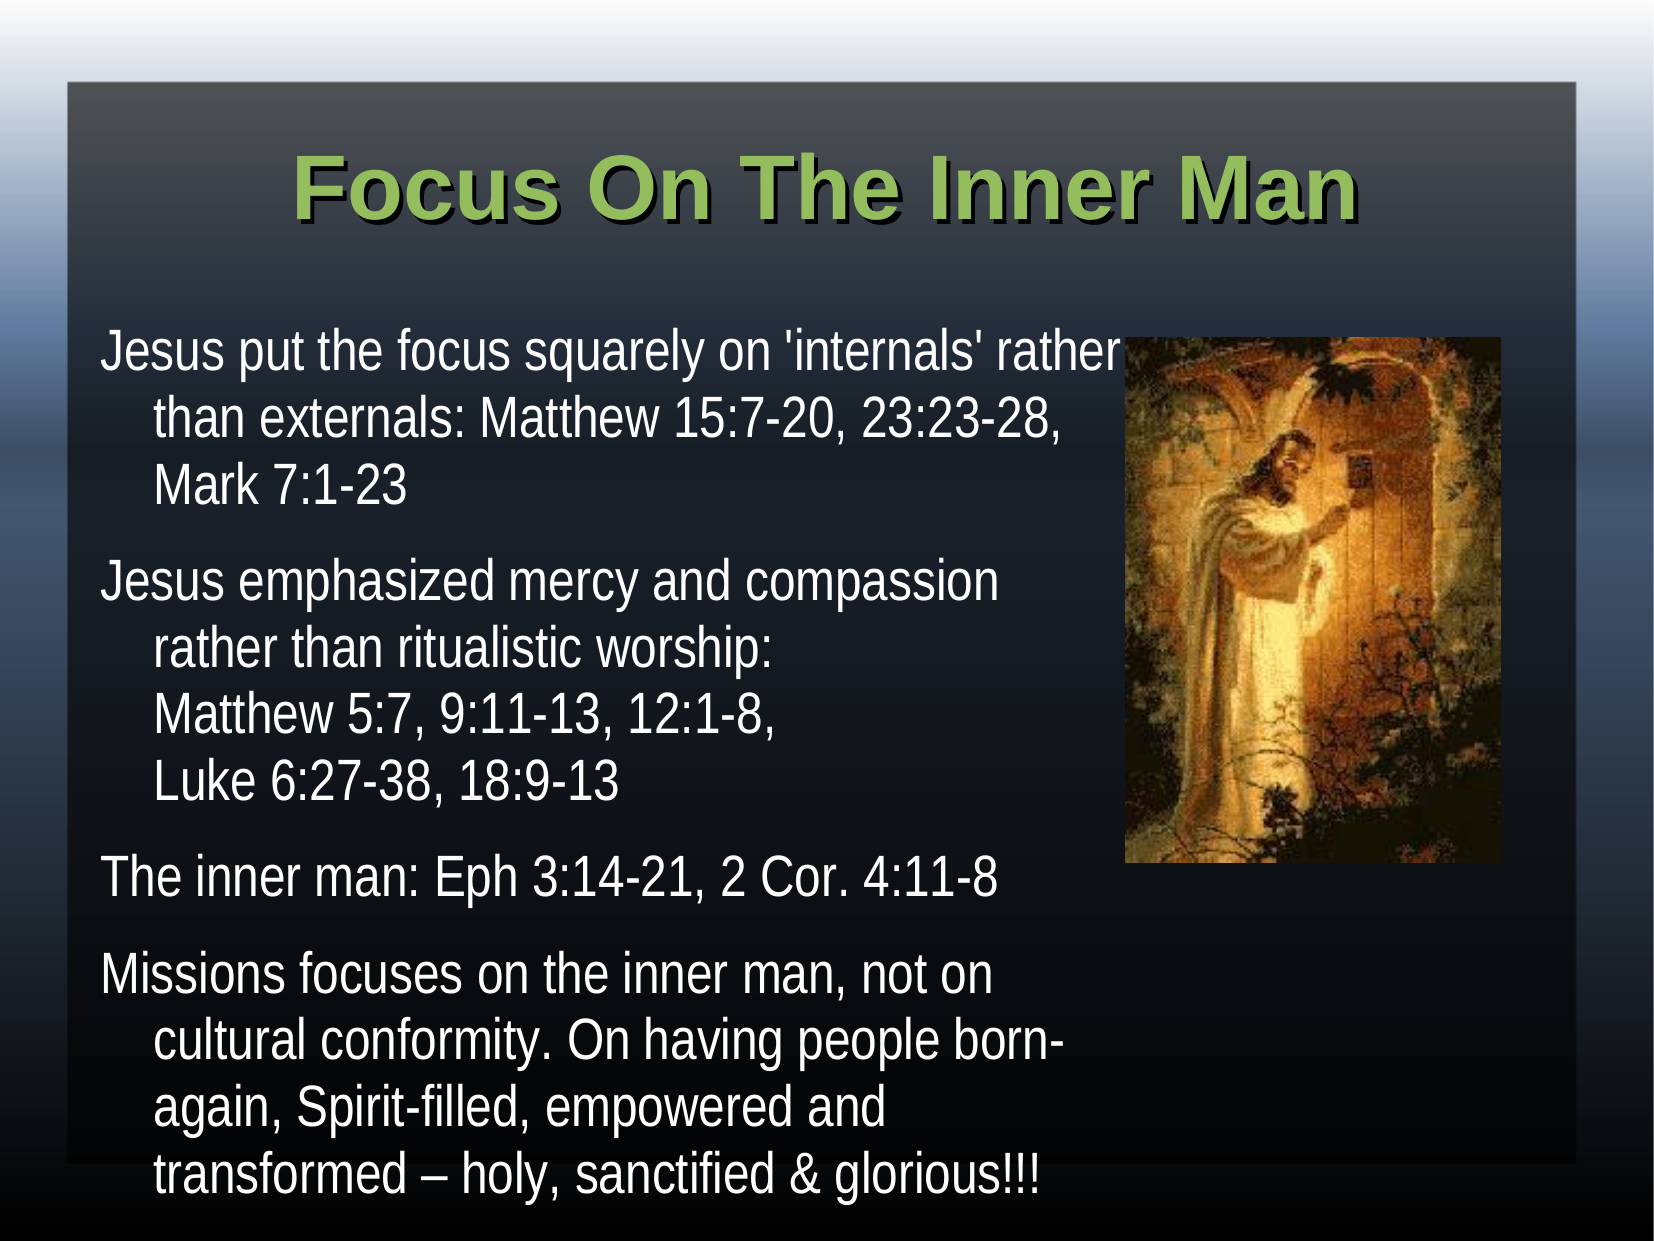

# Focus On The Inner Man
Jesus put the focus squarely on 'internals' rather than externals: Matthew 15:7-20, 23:23-28, Mark 7:1-23
Jesus emphasized mercy and compassion rather than ritualistic worship:
Matthew 5:7, 9:11-13, 12:1-8,
Luke 6:27-38, 18:9-13
The inner man: Eph 3:14-21, 2 Cor. 4:11-8
Missions focuses on the inner man, not on cultural conformity. On having people born-again, Spirit-filled, empowered and transformed – holy, sanctified & glorious!!!